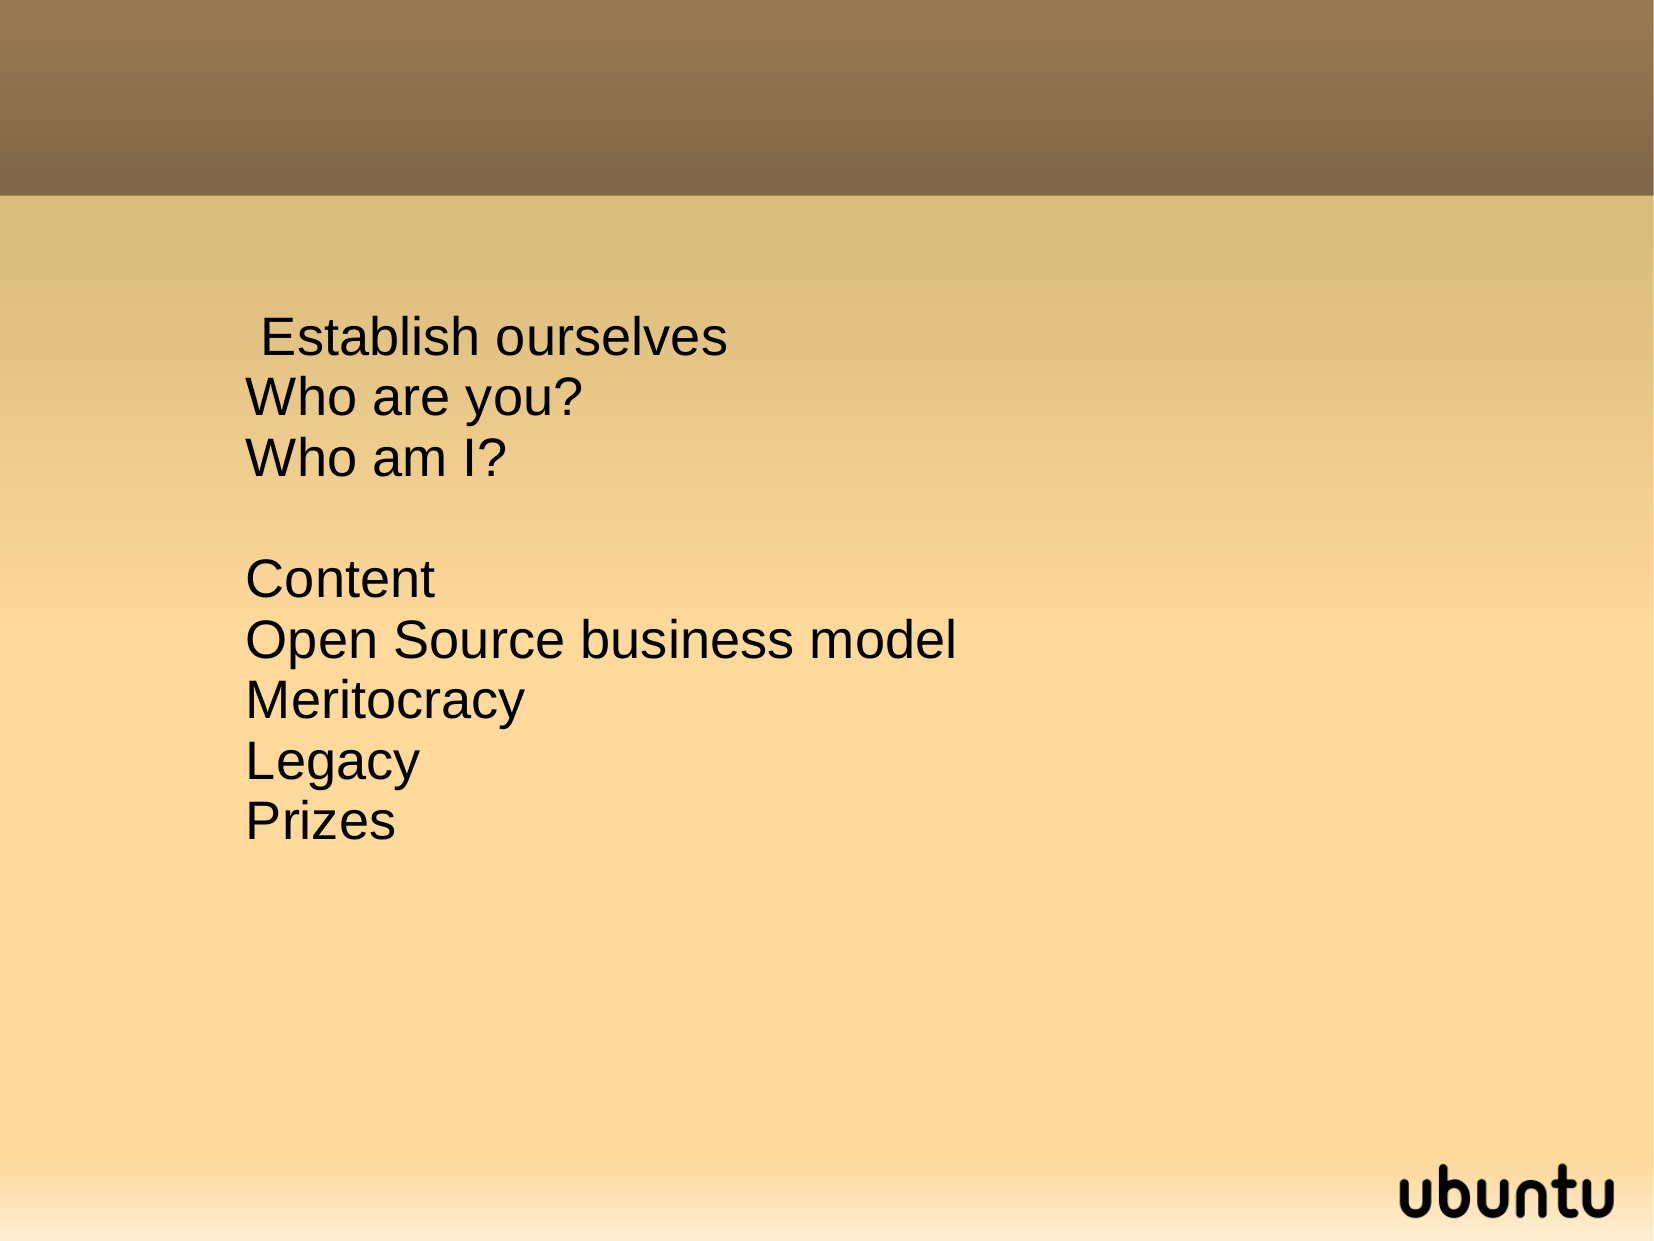

Establish ourselves
Who are you?
Who am I?
Content
Open Source business model
Meritocracy
Legacy
Prizes